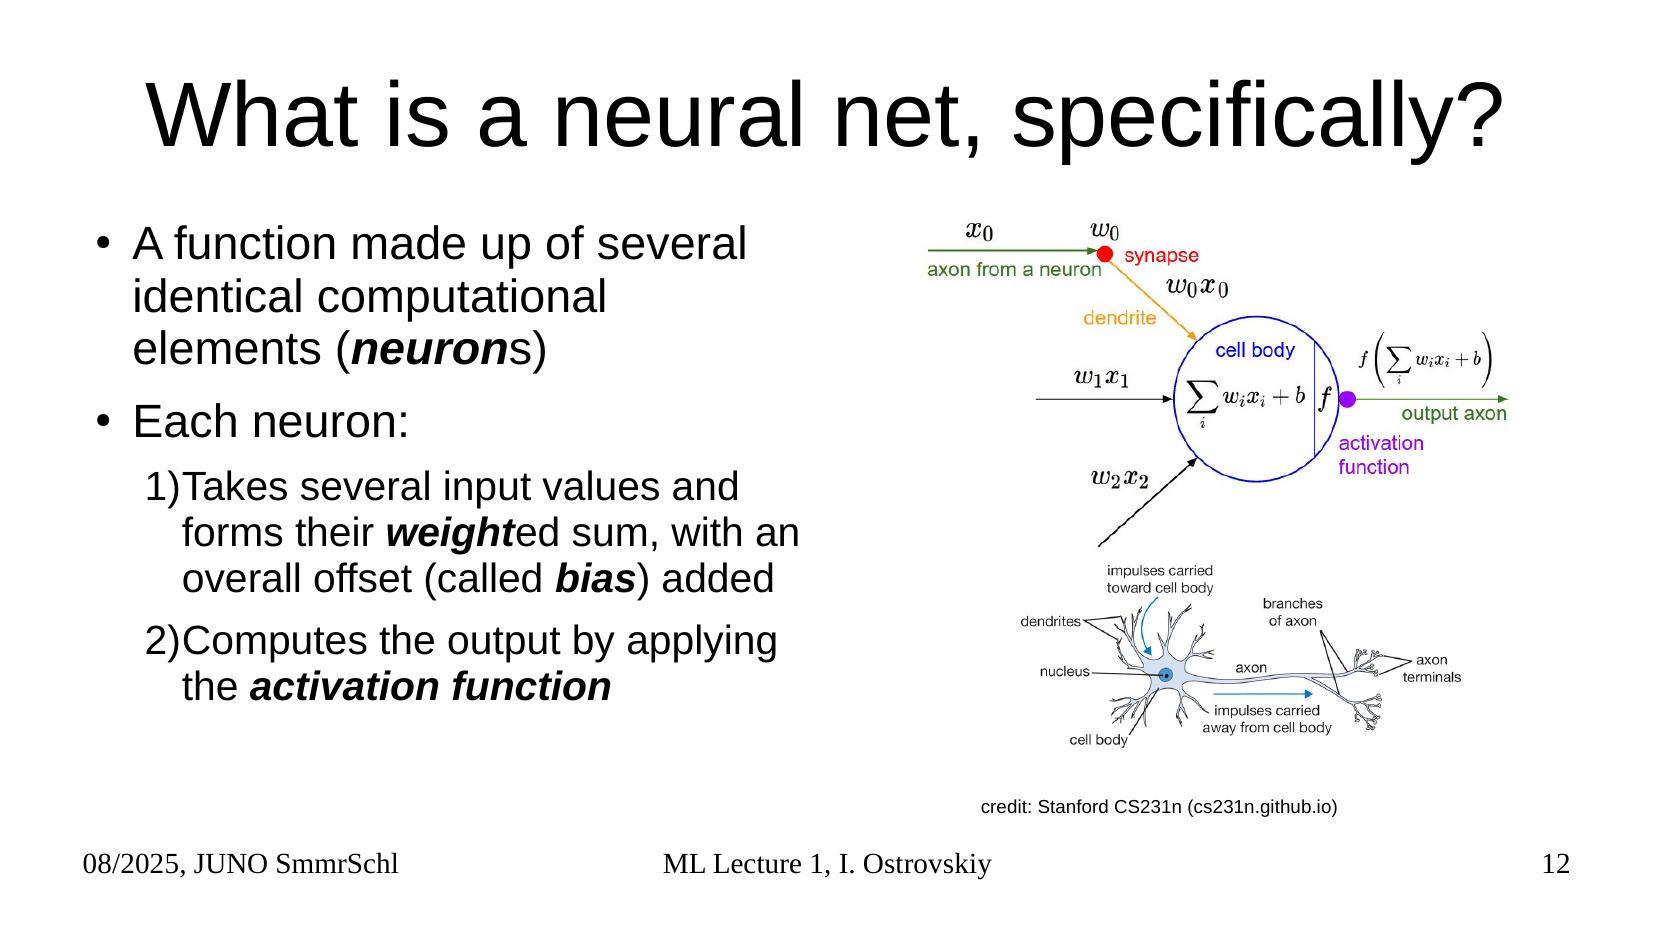

# What is a neural net, specifically?
A function made up of several identical computational elements (neurons)
Each neuron:
Takes several input values and forms their weighted sum, with an overall offset (called bias) added
Computes the output by applying the activation function
credit: Stanford CS231n (cs231n.github.io)
08/2025, JUNO SmmrSchl
ML Lecture 1, I. Ostrovskiy
12